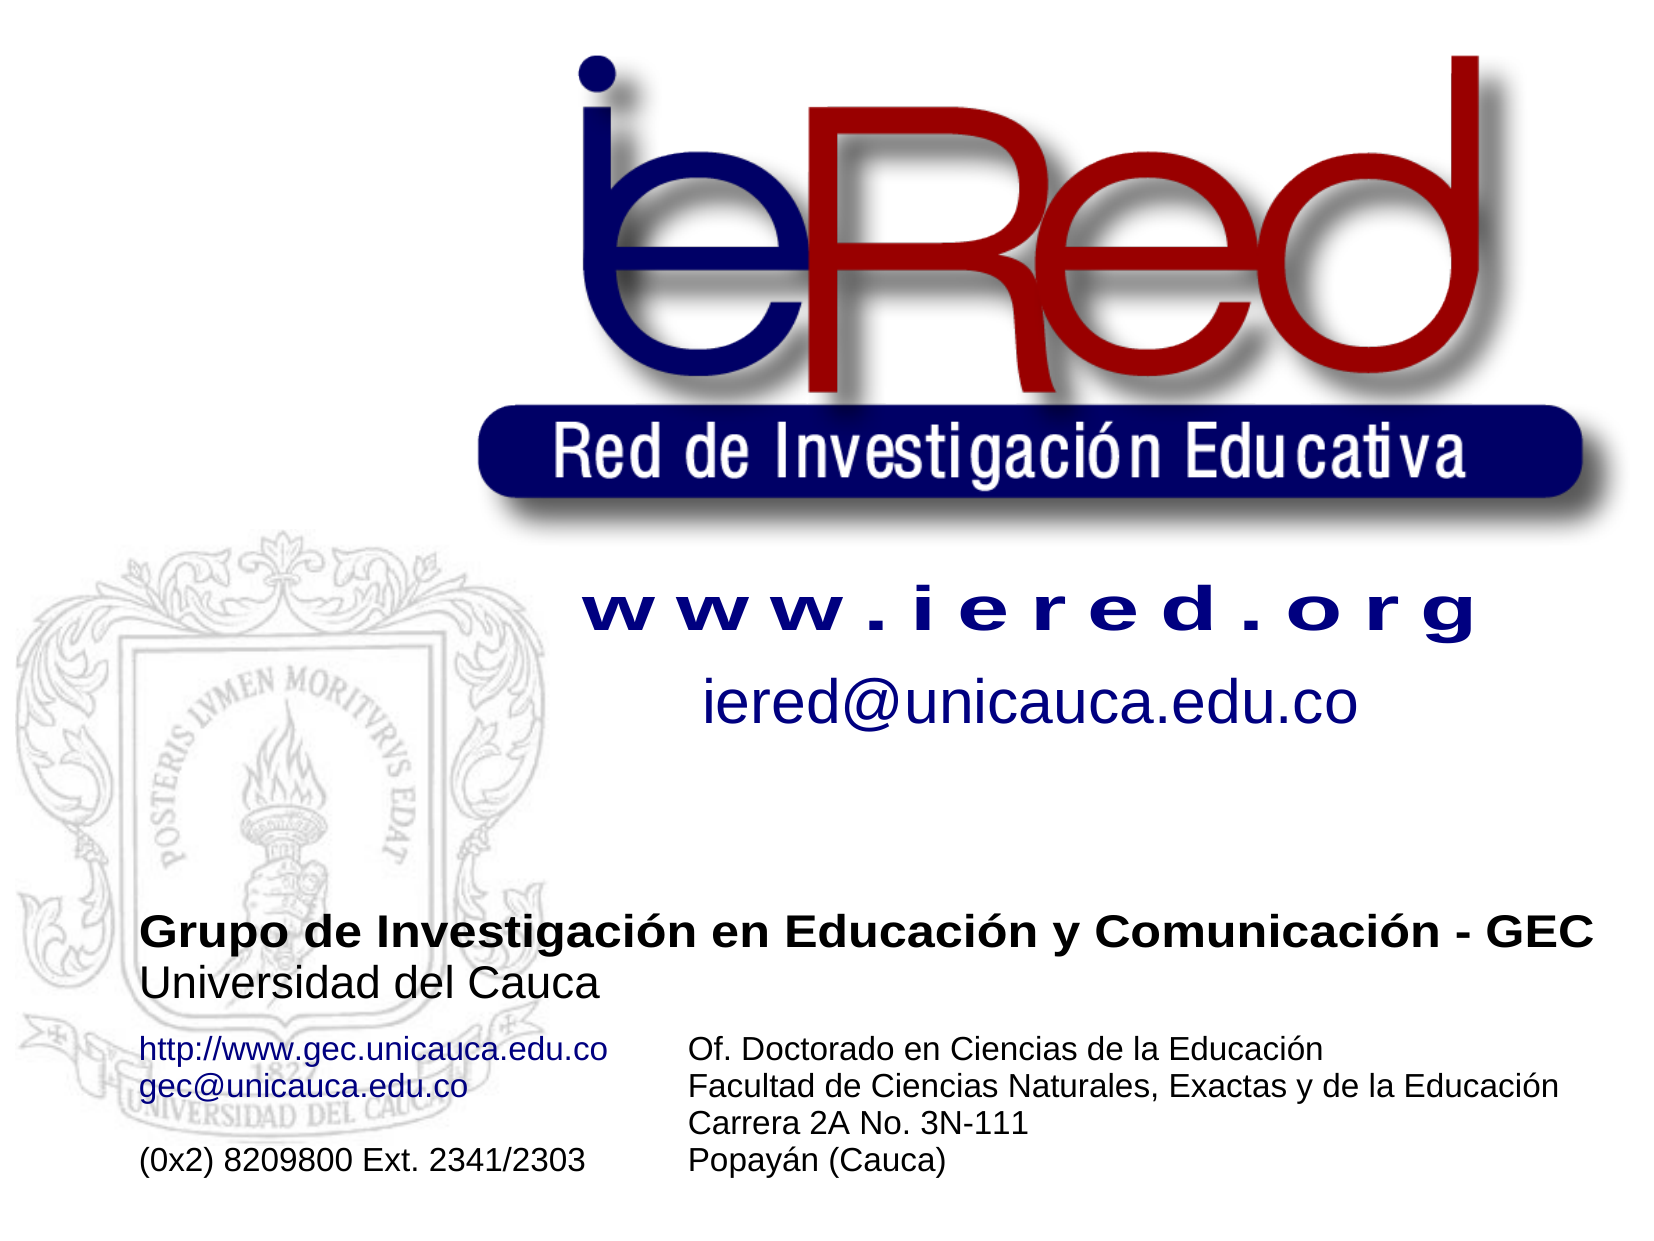

www.iered.org
iered@unicauca.edu.co
Grupo de Investigación en Educación y Comunicación - GEC
Universidad del Cauca
http://www.gec.unicauca.edu.co
gec@unicauca.edu.co
(0x2) 8209800 Ext. 2341/2303
Of. Doctorado en Ciencias de la Educación
Facultad de Ciencias Naturales, Exactas y de la Educación
Carrera 2A No. 3N-111
Popayán (Cauca)